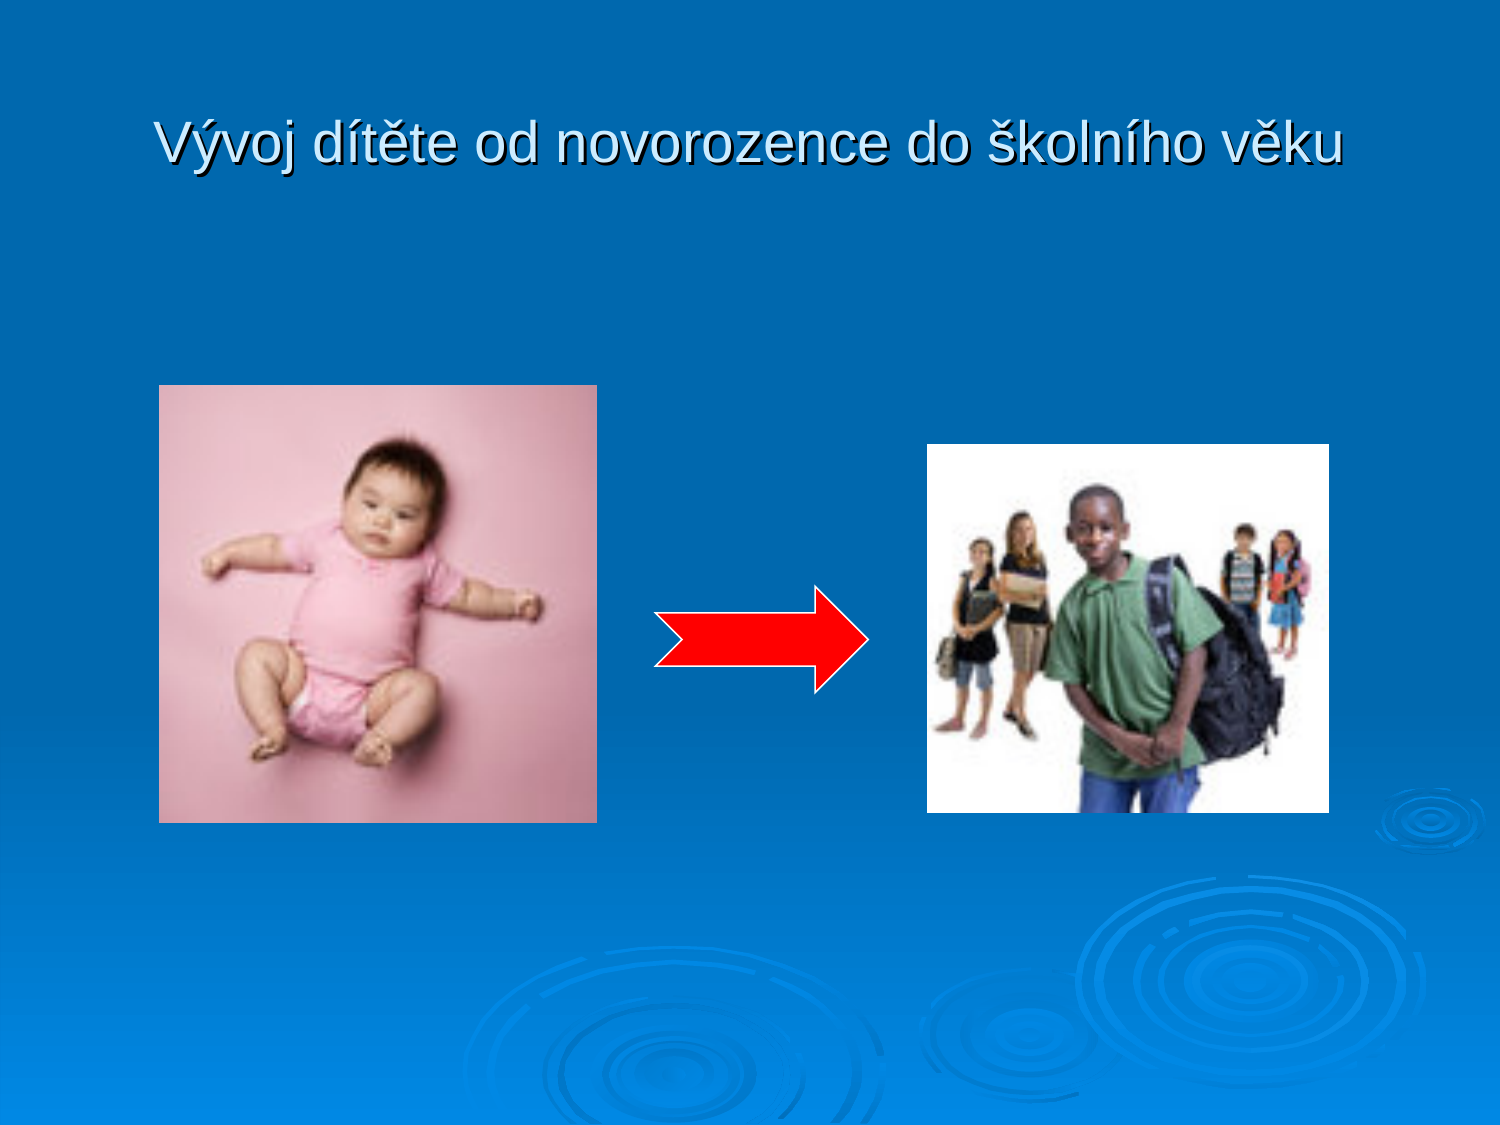

# Vývoj dítěte od novorozence do školního věku